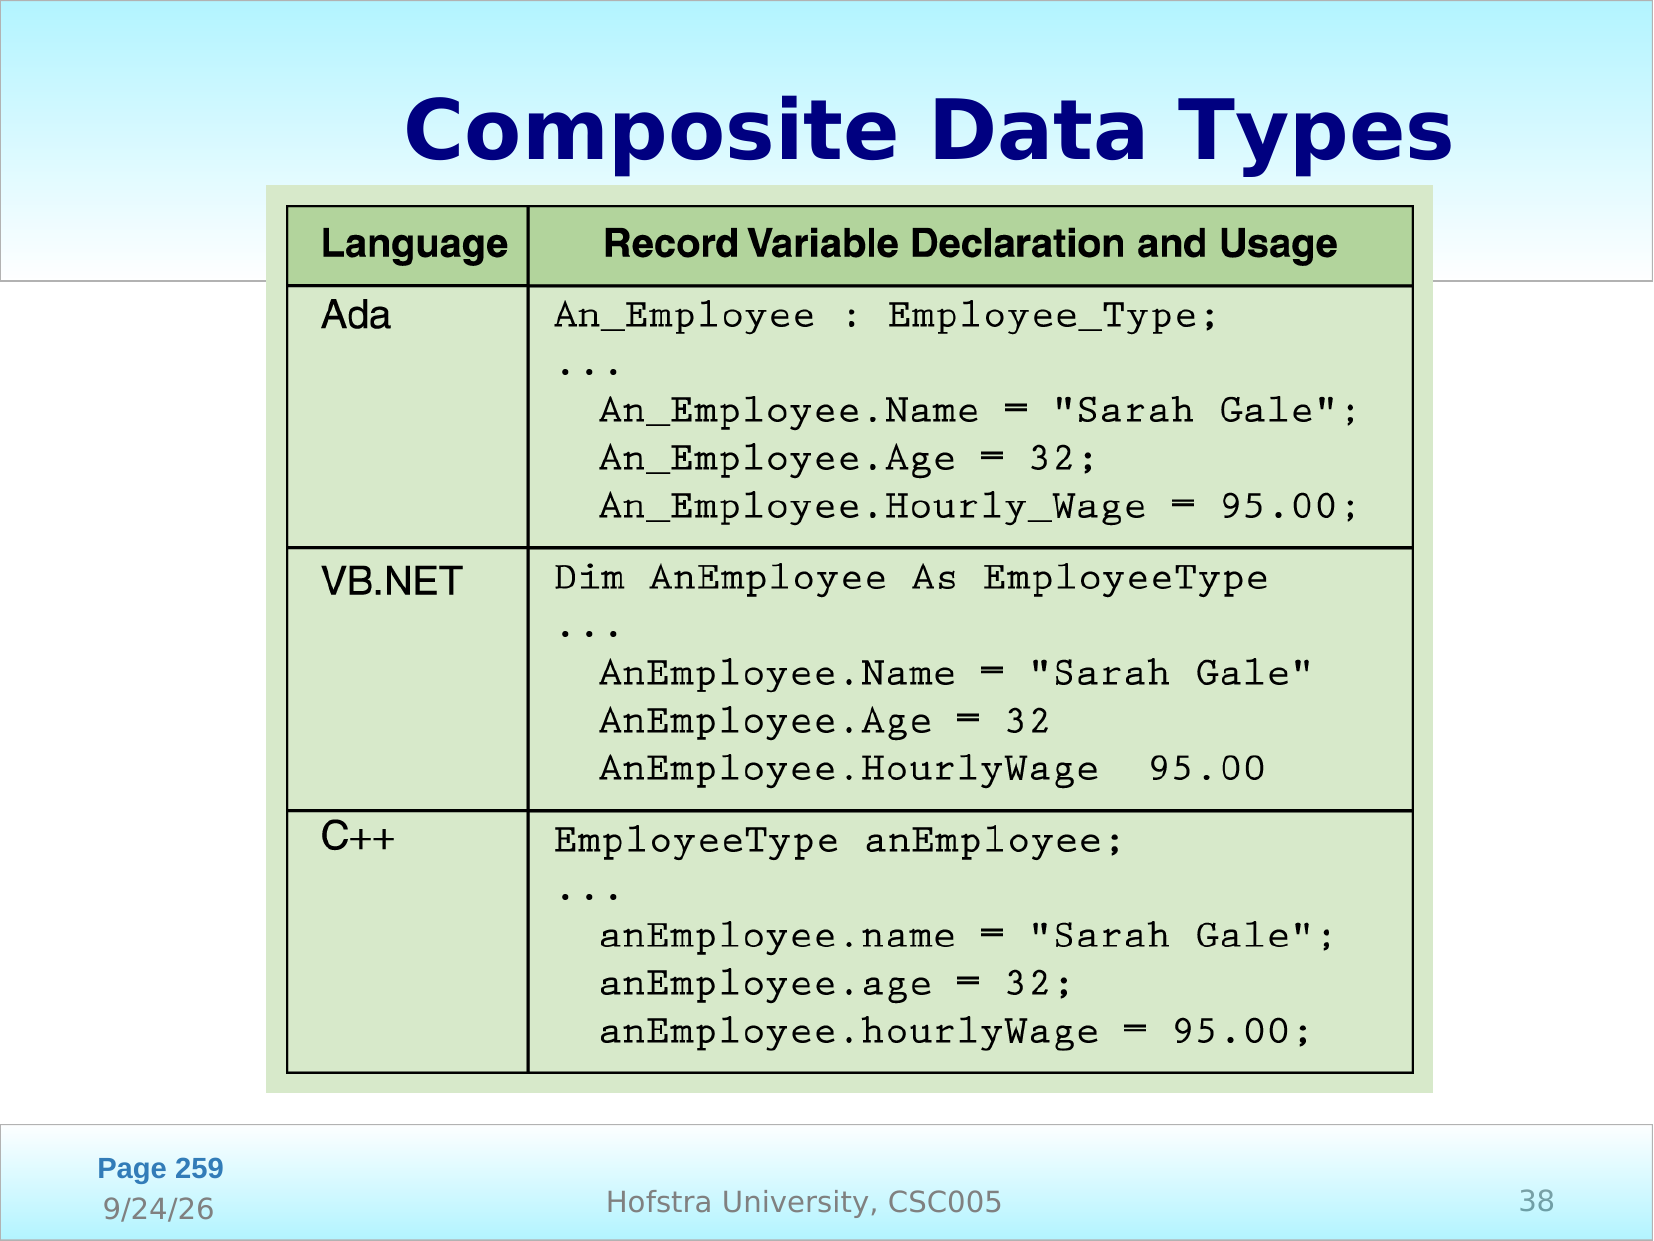

# Composite Data Types
38
Page 259
Hofstra University, CSC005